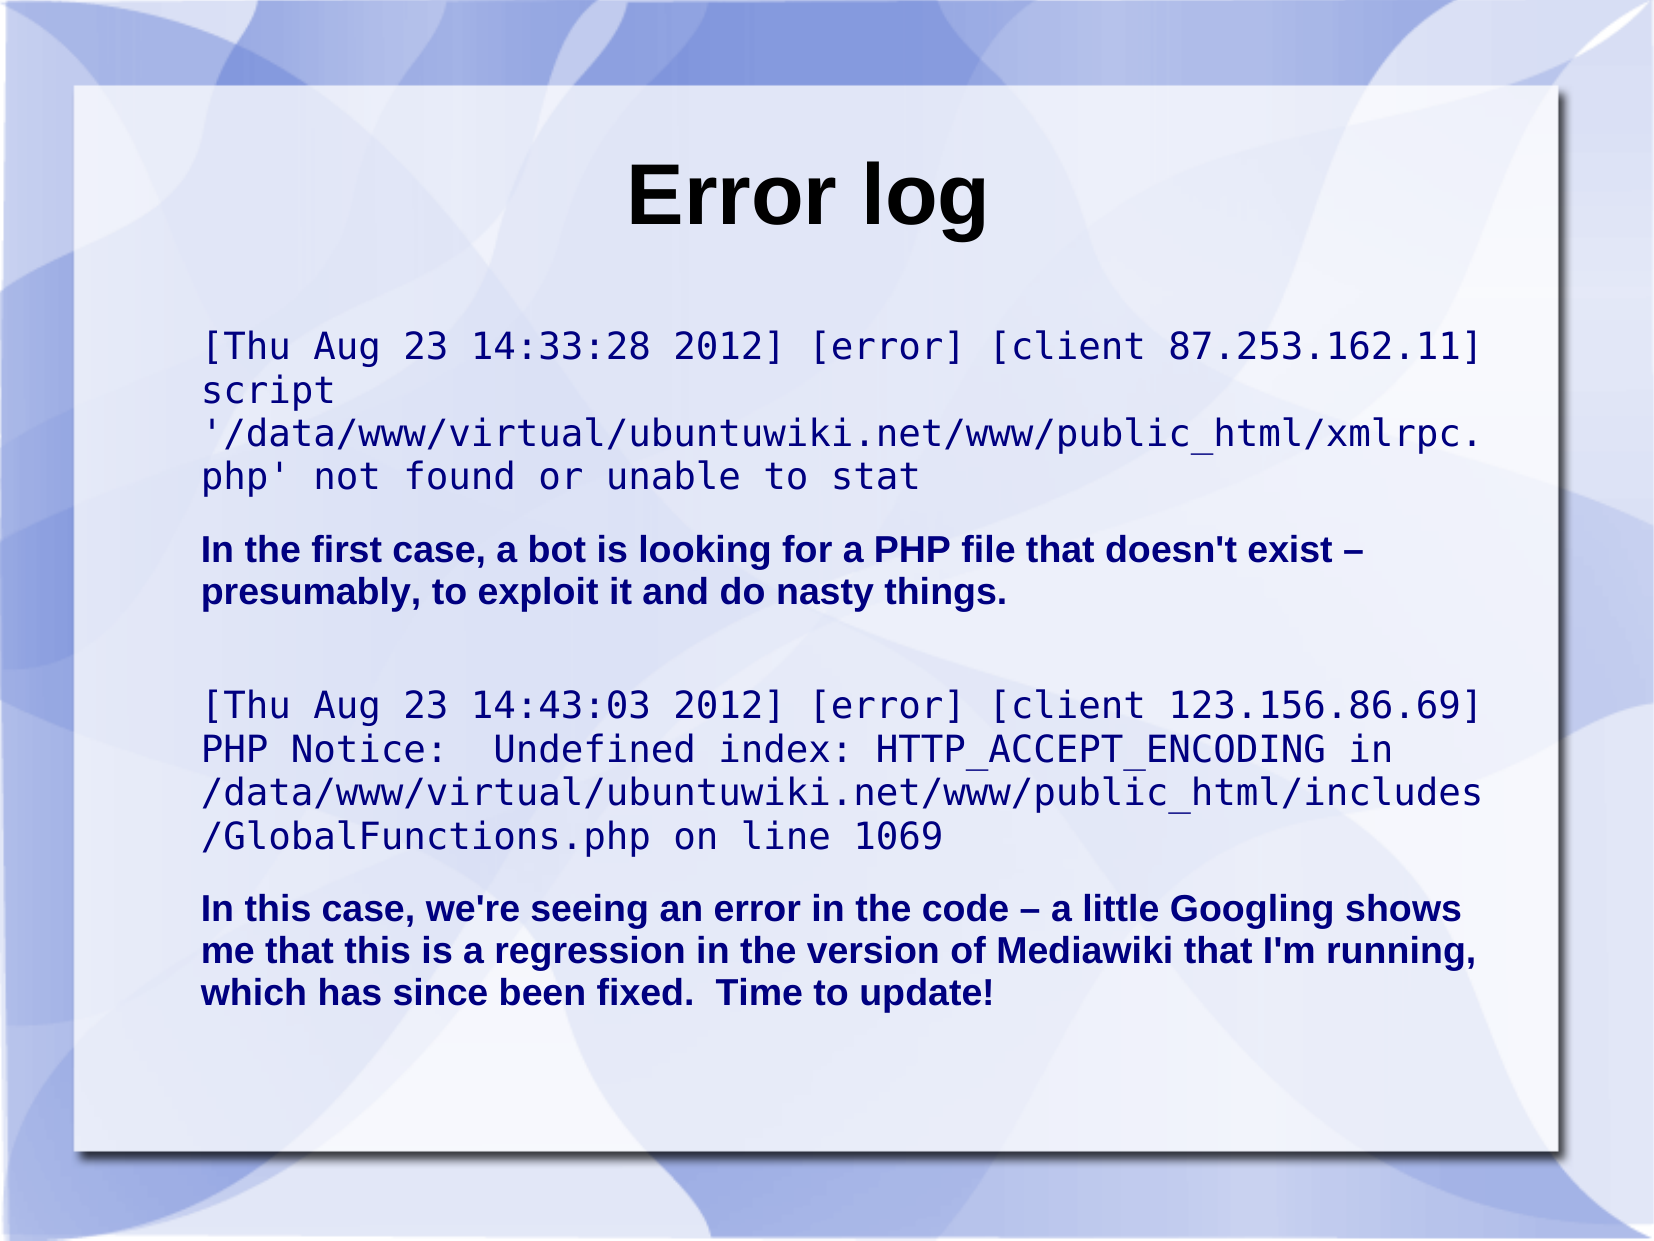

# Error log
[Thu Aug 23 14:33:28 2012] [error] [client 87.253.162.11] script '/data/www/virtual/ubuntuwiki.net/www/public_html/xmlrpc.php' not found or unable to stat
In the first case, a bot is looking for a PHP file that doesn't exist – presumably, to exploit it and do nasty things.
[Thu Aug 23 14:43:03 2012] [error] [client 123.156.86.69] PHP Notice: Undefined index: HTTP_ACCEPT_ENCODING in /data/www/virtual/ubuntuwiki.net/www/public_html/includes/GlobalFunctions.php on line 1069
In this case, we're seeing an error in the code – a little Googling shows me that this is a regression in the version of Mediawiki that I'm running, which has since been fixed. Time to update!